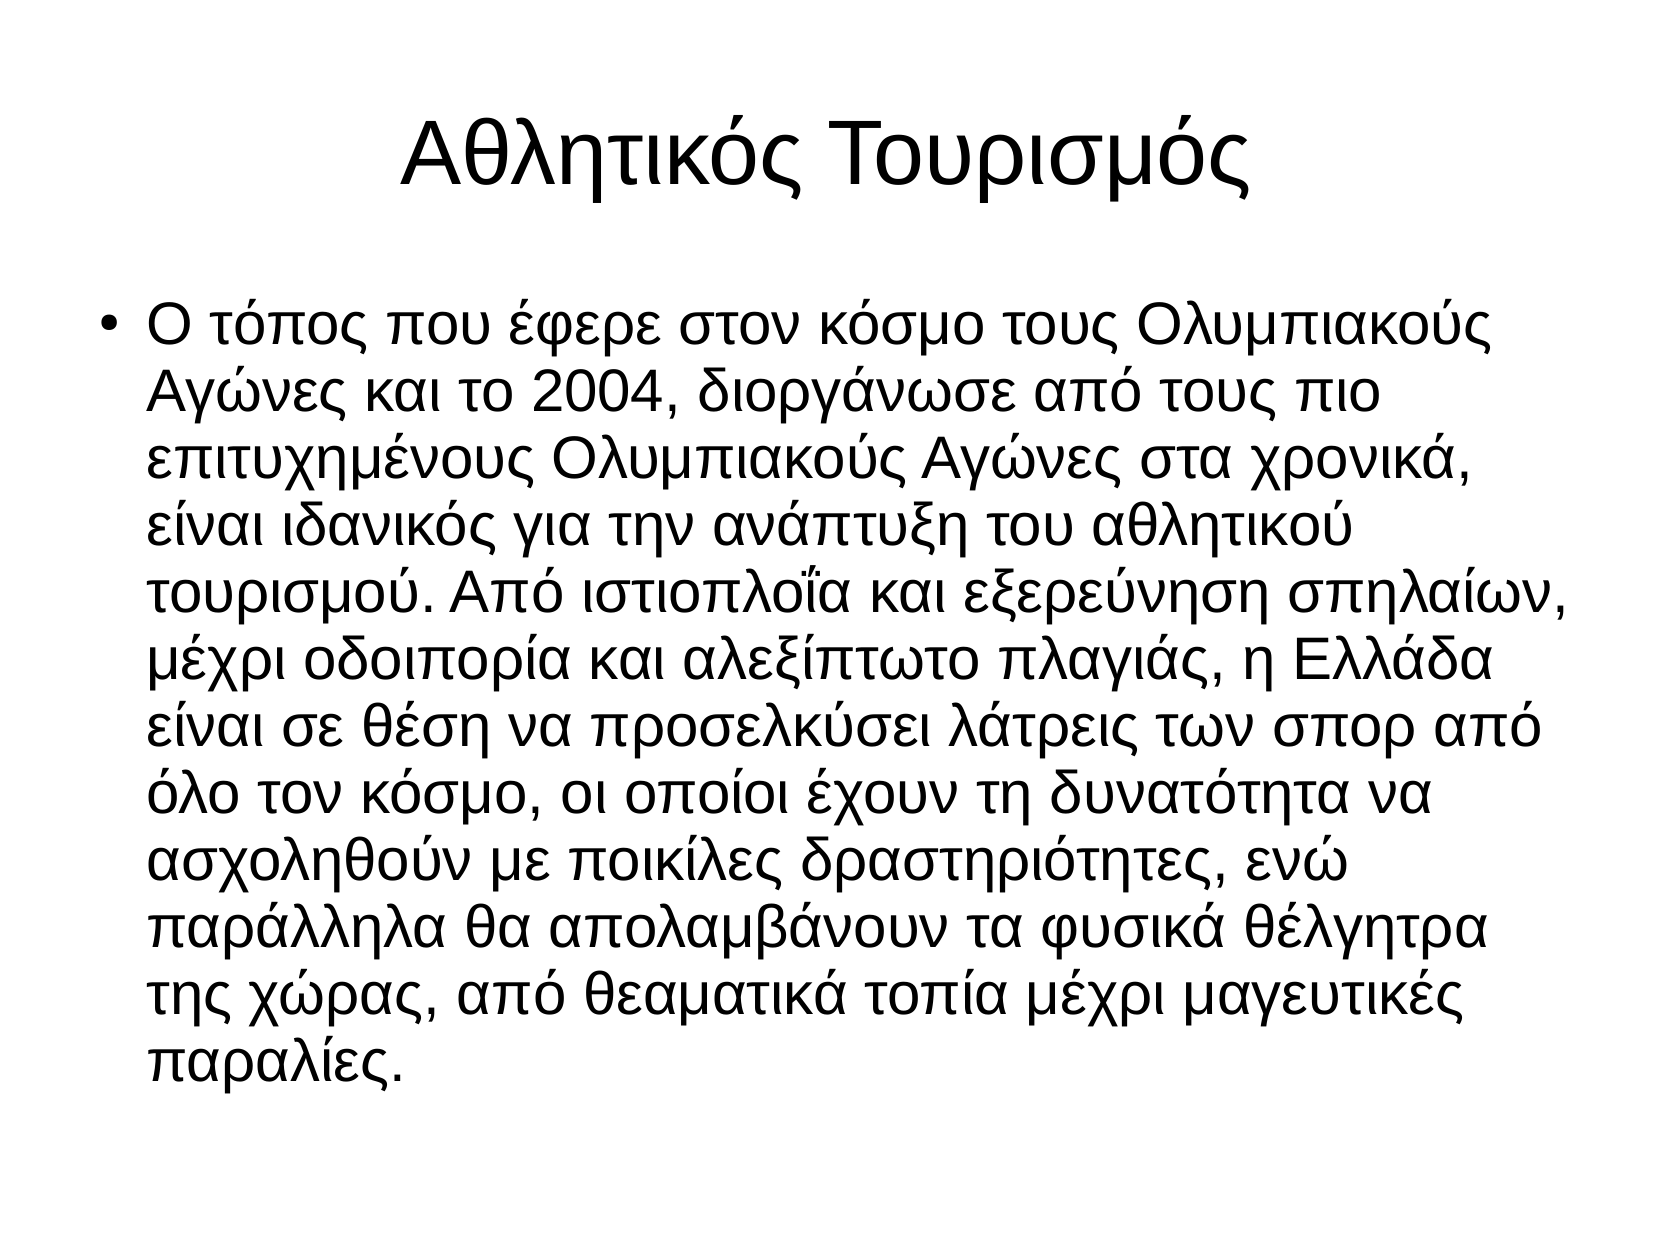

# Αθλητικός Τουρισμός
Ο τόπος που έφερε στον κόσμο τους Ολυμπιακούς Αγώνες και το 2004, διοργάνωσε από τους πιο επιτυχημένους Ολυμπιακούς Αγώνες στα χρονικά, είναι ιδανικός για την ανάπτυξη του αθλητικού τουρισμού. Από ιστιοπλοΐα και εξερεύνηση σπηλαίων, μέχρι οδοιπορία και αλεξίπτωτο πλαγιάς, η Ελλάδα είναι σε θέση να προσελκύσει λάτρεις των σπορ από όλο τον κόσμο, οι οποίοι έχουν τη δυνατότητα να ασχοληθούν με ποικίλες δραστηριότητες, ενώ παράλληλα θα απολαμβάνουν τα φυσικά θέλγητρα της χώρας, από θεαματικά τοπία μέχρι μαγευτικές παραλίες.